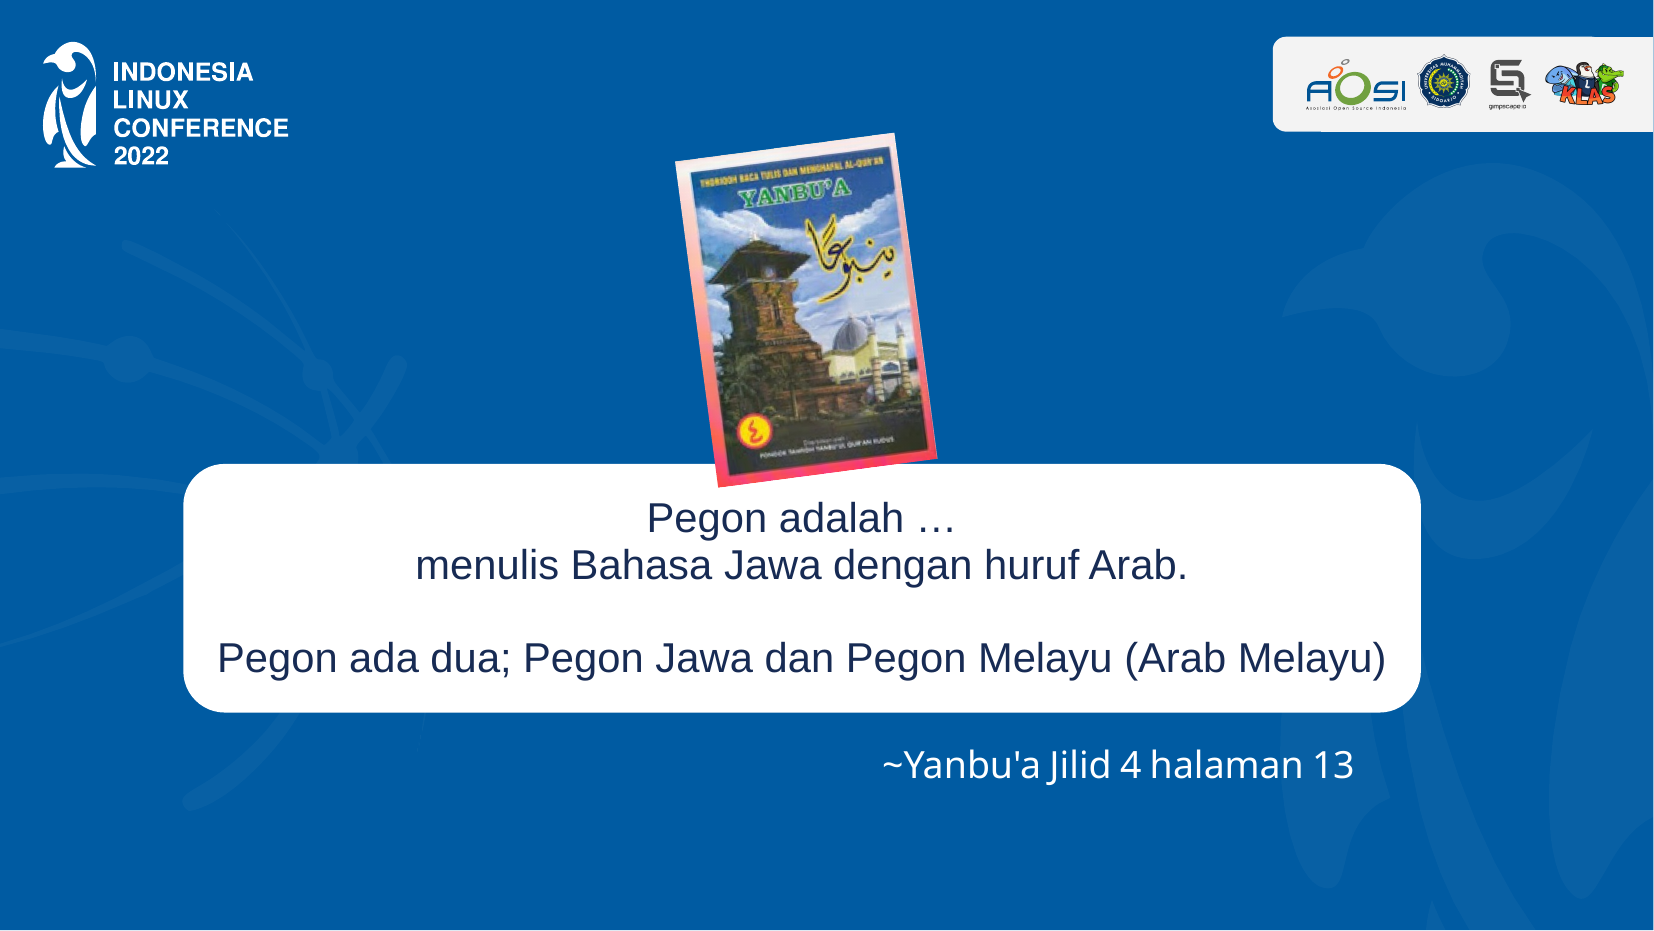

Pegon adalah …
menulis Bahasa Jawa dengan huruf Arab.
Pegon ada dua; Pegon Jawa dan Pegon Melayu (Arab Melayu)
# ~Yanbu'a Jilid 4 halaman 13